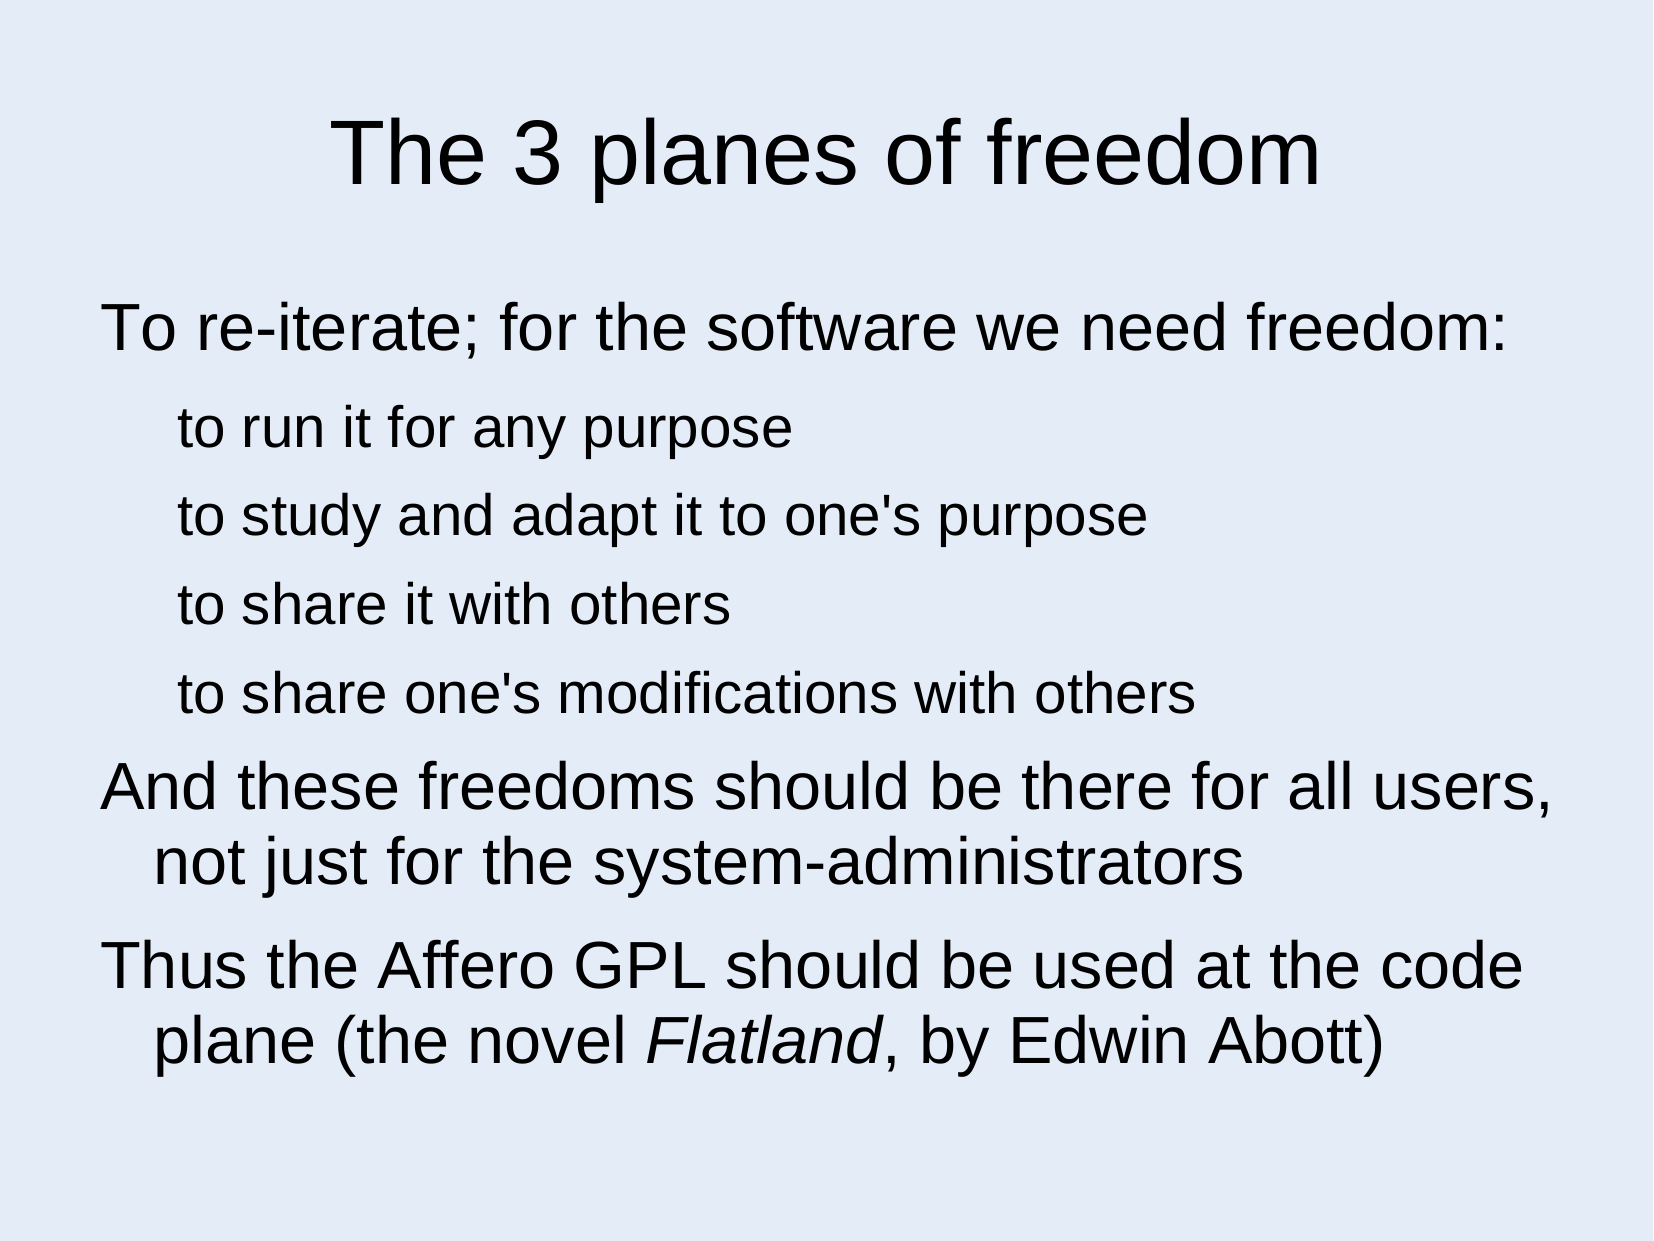

# The 3 planes of freedom
To re-iterate; for the software we need freedom:
to run it for any purpose
to study and adapt it to one's purpose
to share it with others
to share one's modifications with others
And these freedoms should be there for all users, not just for the system-administrators
Thus the Affero GPL should be used at the code plane (the novel Flatland, by Edwin Abott)